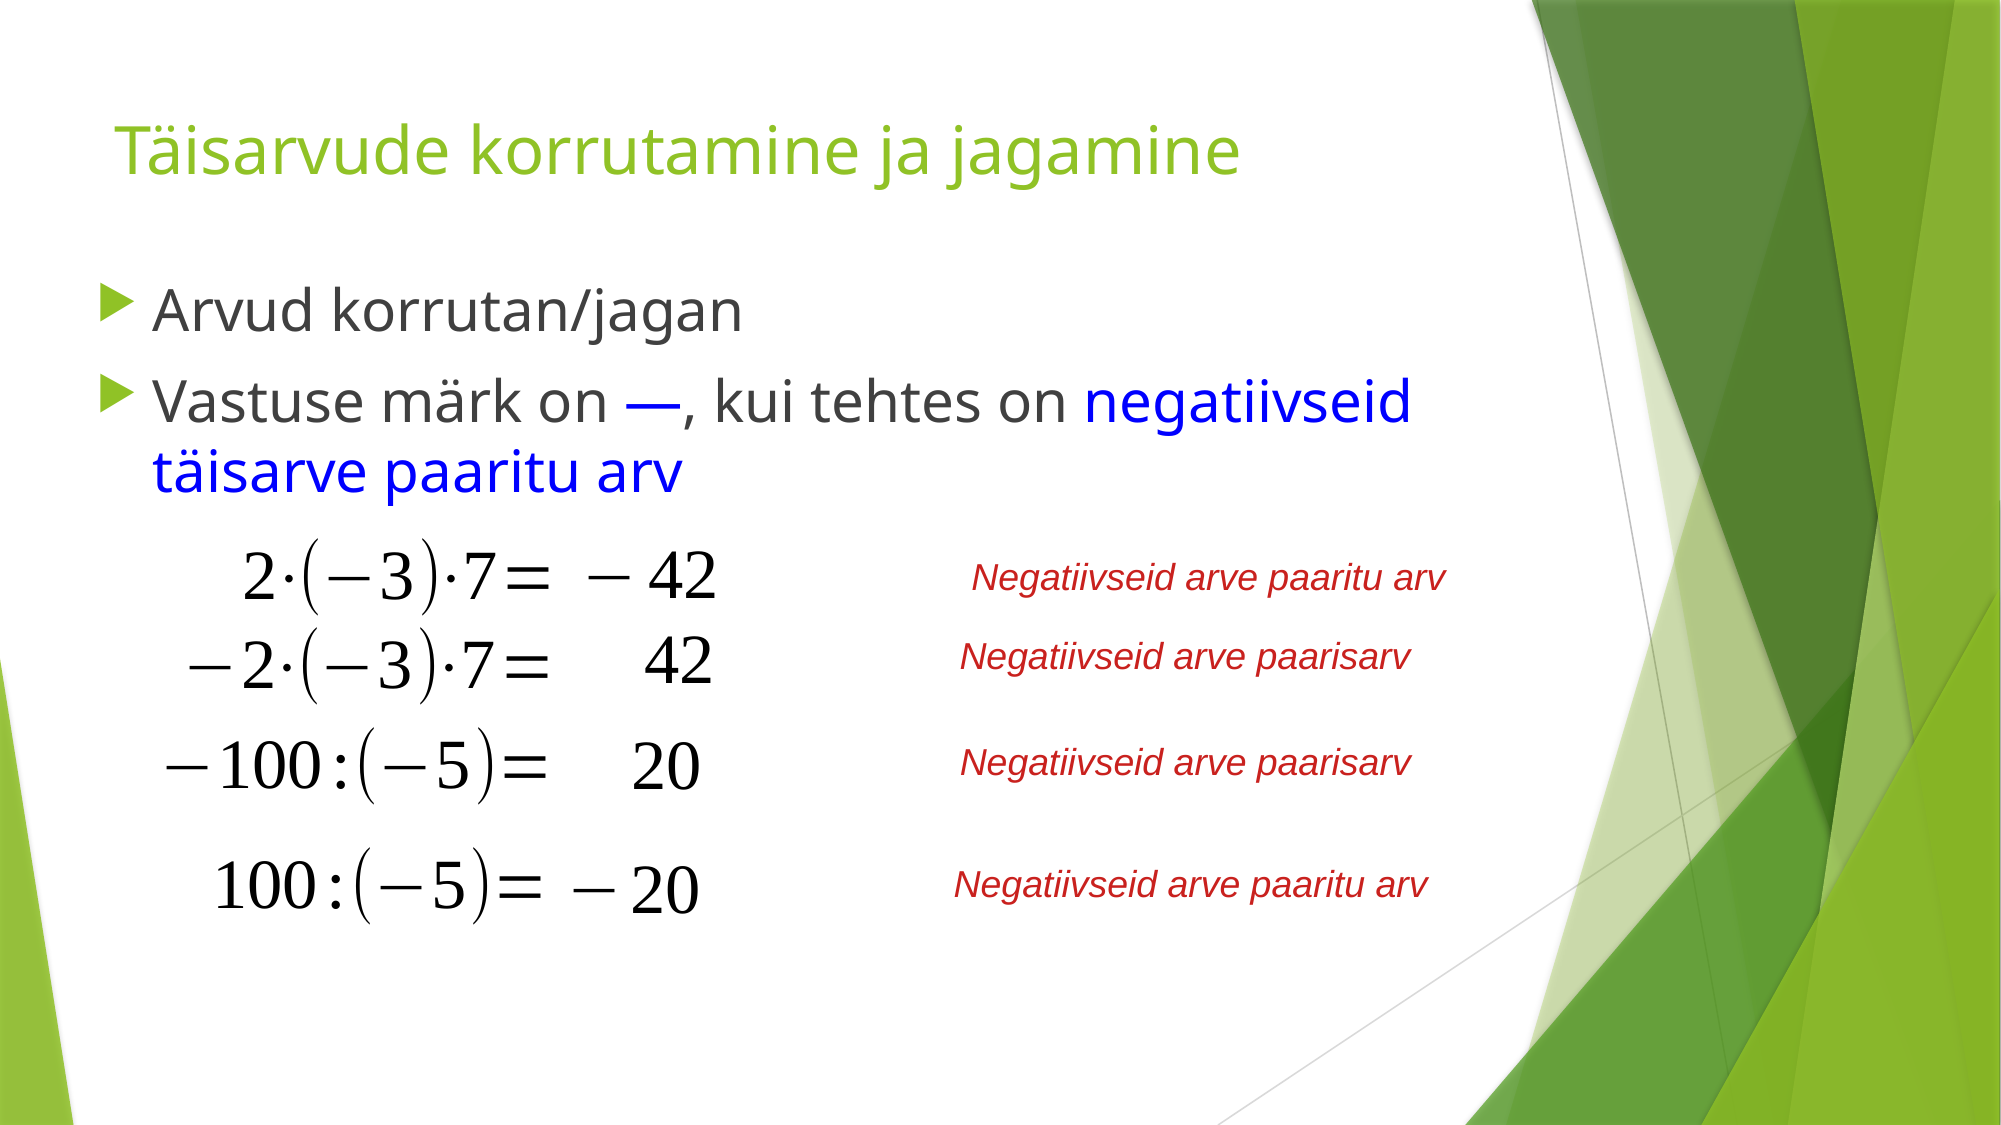

# Täisarvude korrutamine ja jagamine
Arvud korrutan/jagan
Vastuse märk on —, kui tehtes on negatiivseid täisarve paaritu arv
Negatiivseid arve paaritu arv
Negatiivseid arve paarisarv
Negatiivseid arve paarisarv
Negatiivseid arve paaritu arv